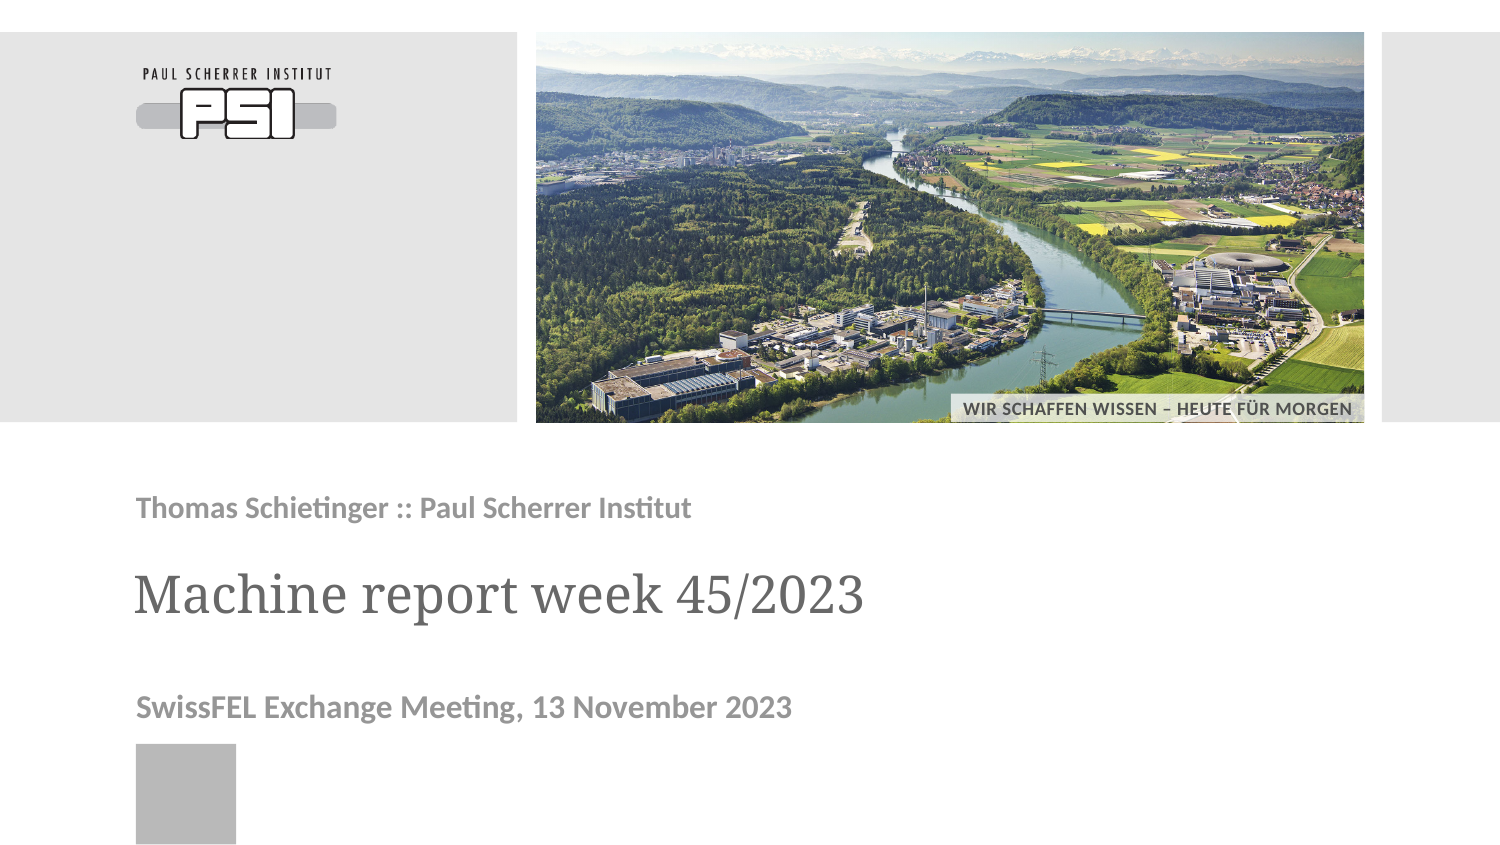

Thomas Schietinger :: Paul Scherrer Institut
# Machine report week 45/2023
SwissFEL Exchange Meeting, 13 November 2023